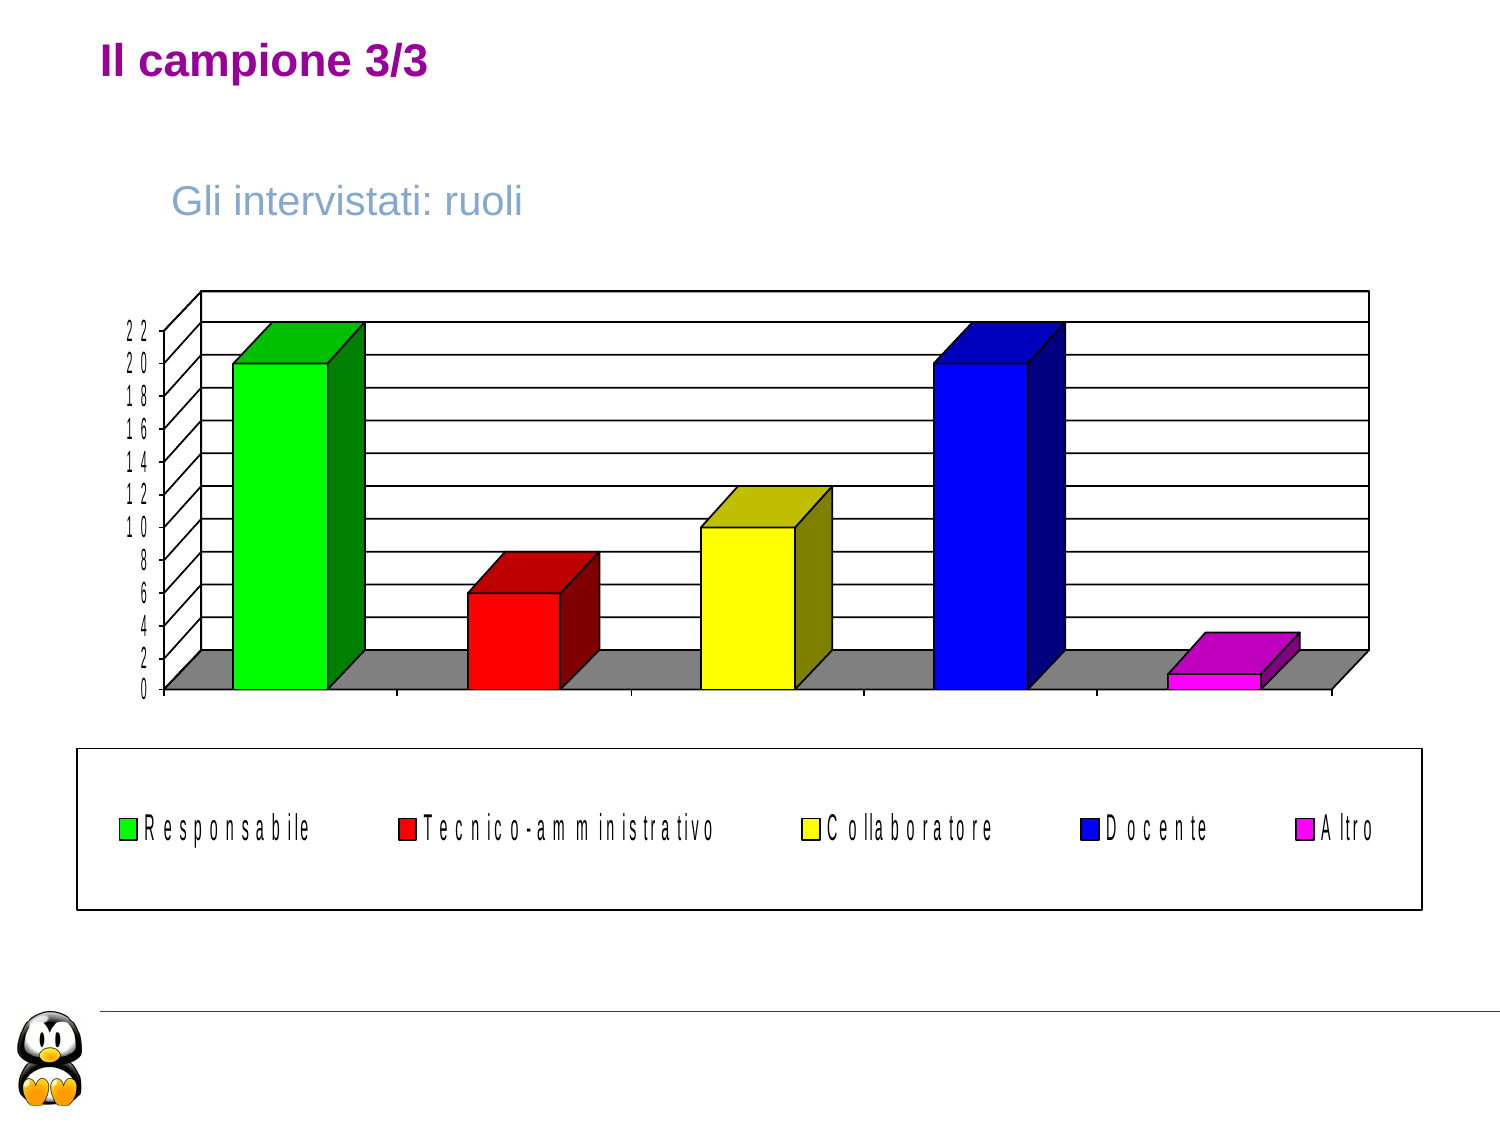

# Il campione 3/3
	 Gli intervistati: ruoli